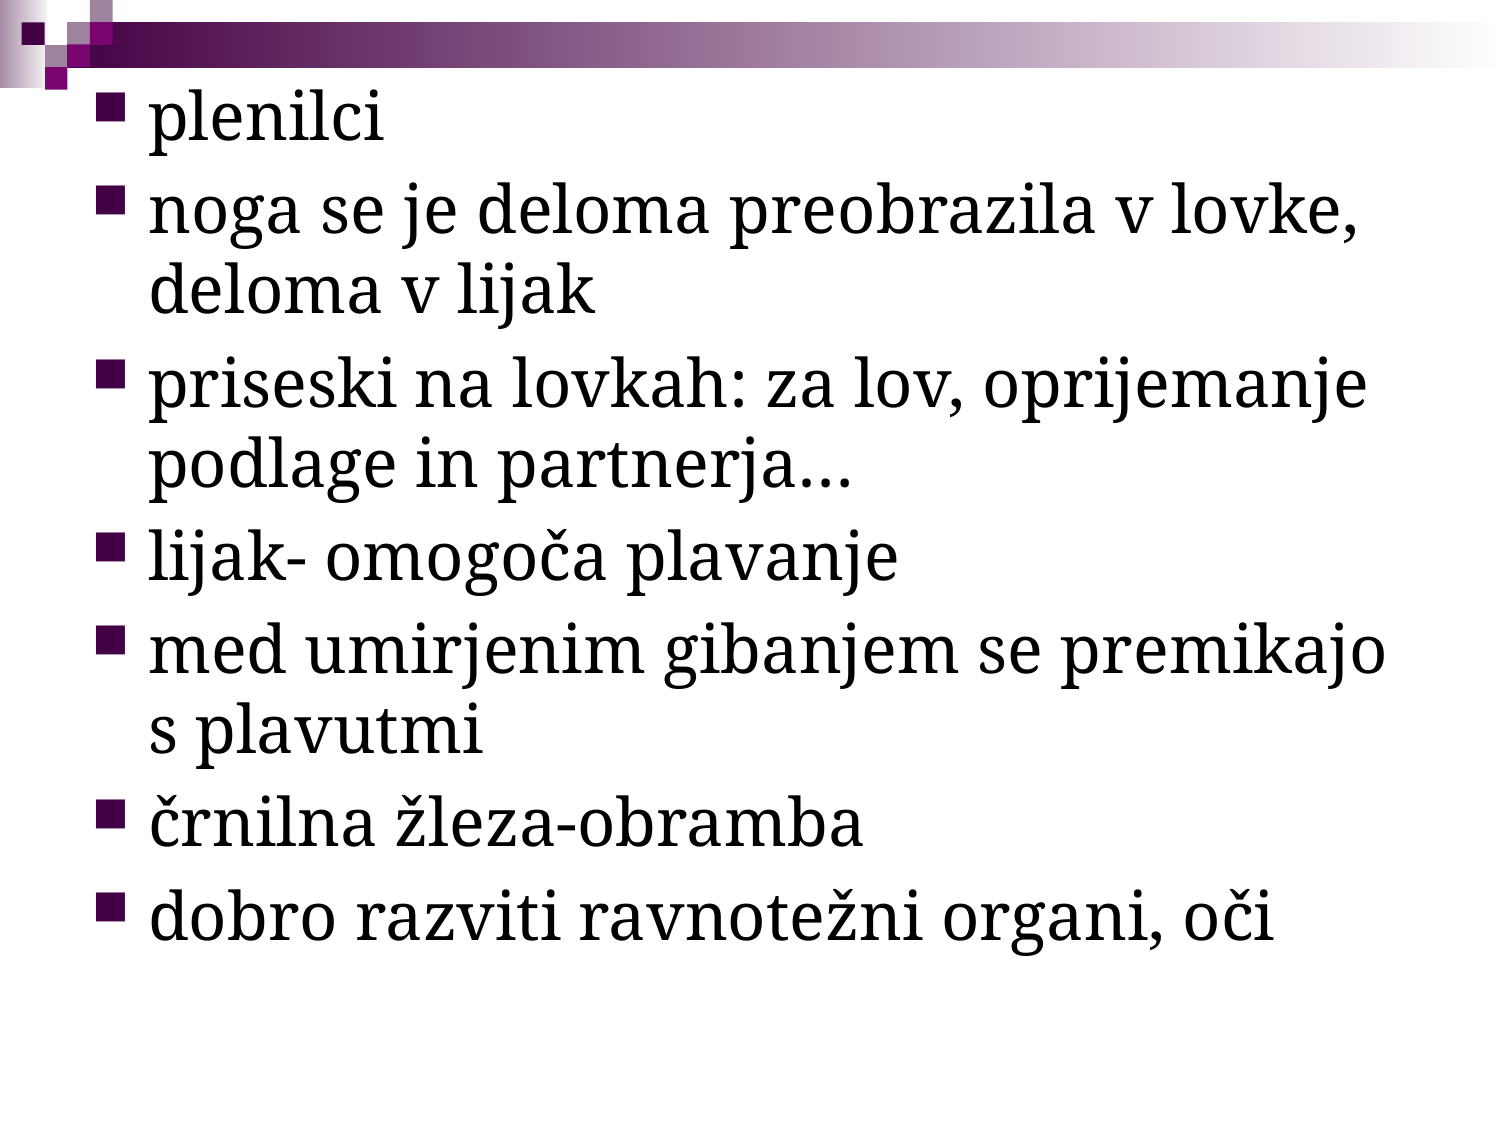

# plenilci
noga se je deloma preobrazila v lovke, deloma v lijak
priseski na lovkah: za lov, oprijemanje podlage in partnerja…
lijak- omogoča plavanje
med umirjenim gibanjem se premikajo s plavutmi
črnilna žleza-obramba
dobro razviti ravnotežni organi, oči